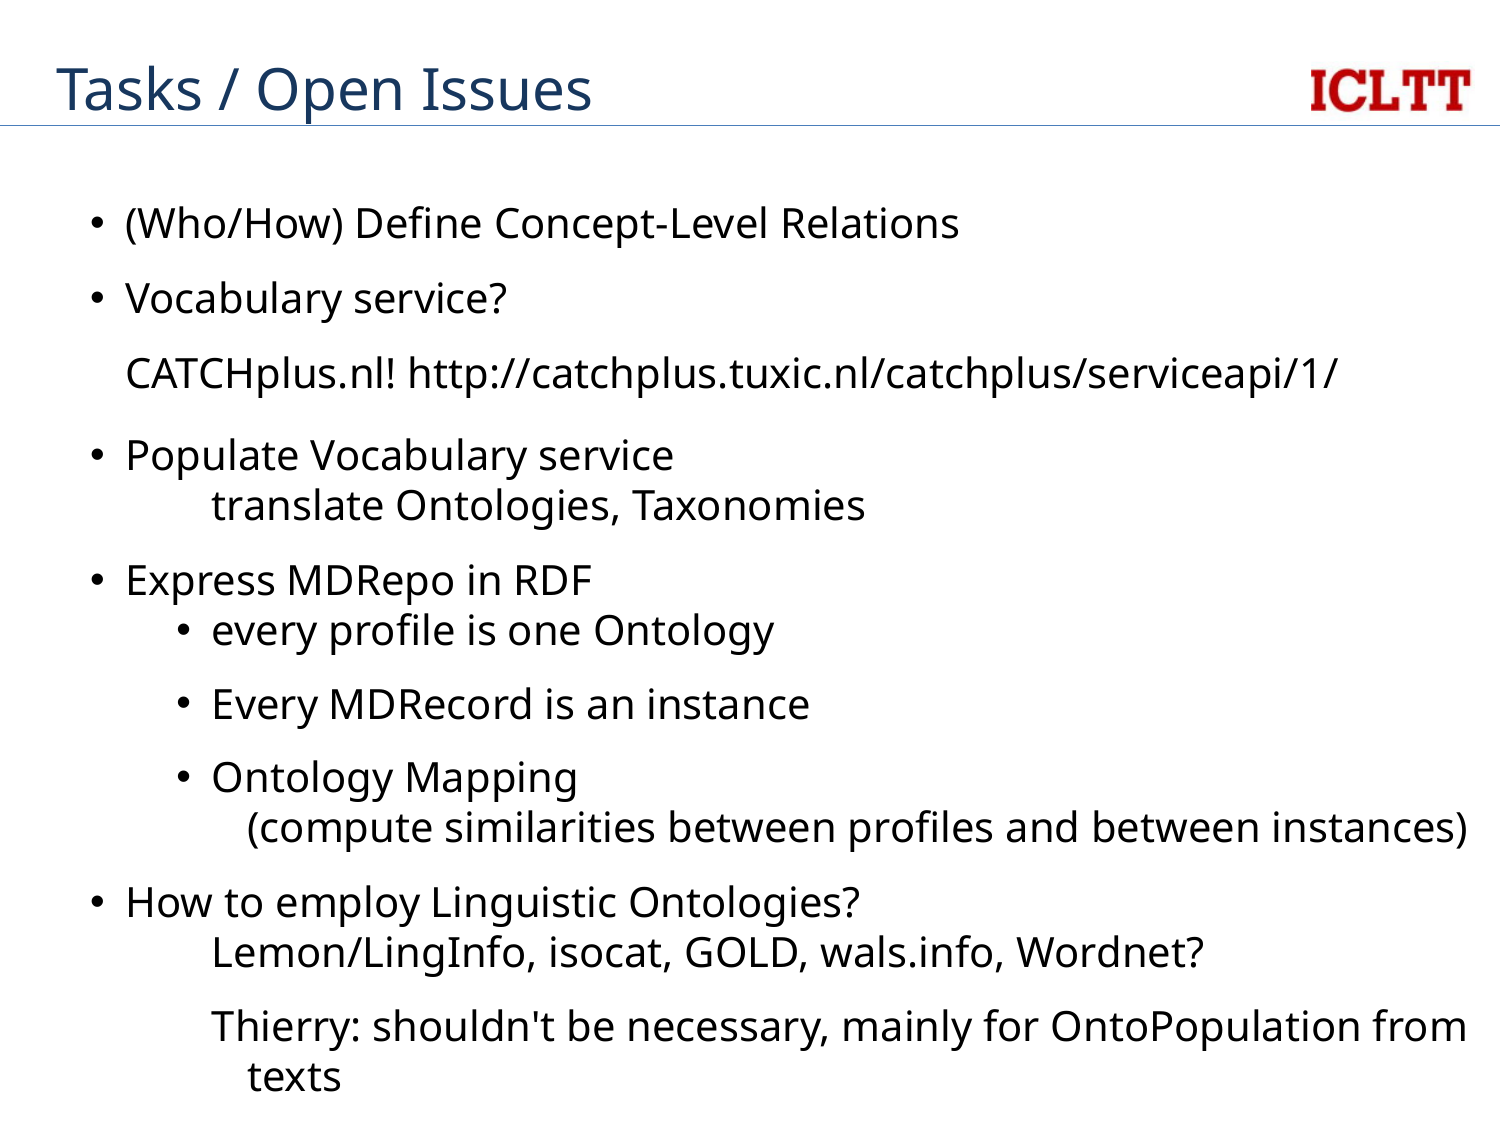

# Tasks / Open Issues
(Who/How) Define Concept-Level Relations
Vocabulary service?
CATCHplus.nl! http://catchplus.tuxic.nl/catchplus/serviceapi/1/
Populate Vocabulary service
translate Ontologies, Taxonomies
Express MDRepo in RDF
every profile is one Ontology
Every MDRecord is an instance
Ontology Mapping
(compute similarities between profiles and between instances)
How to employ Linguistic Ontologies?
Lemon/LingInfo, isocat, GOLD, wals.info, Wordnet?
Thierry: shouldn't be necessary, mainly for OntoPopulation from texts